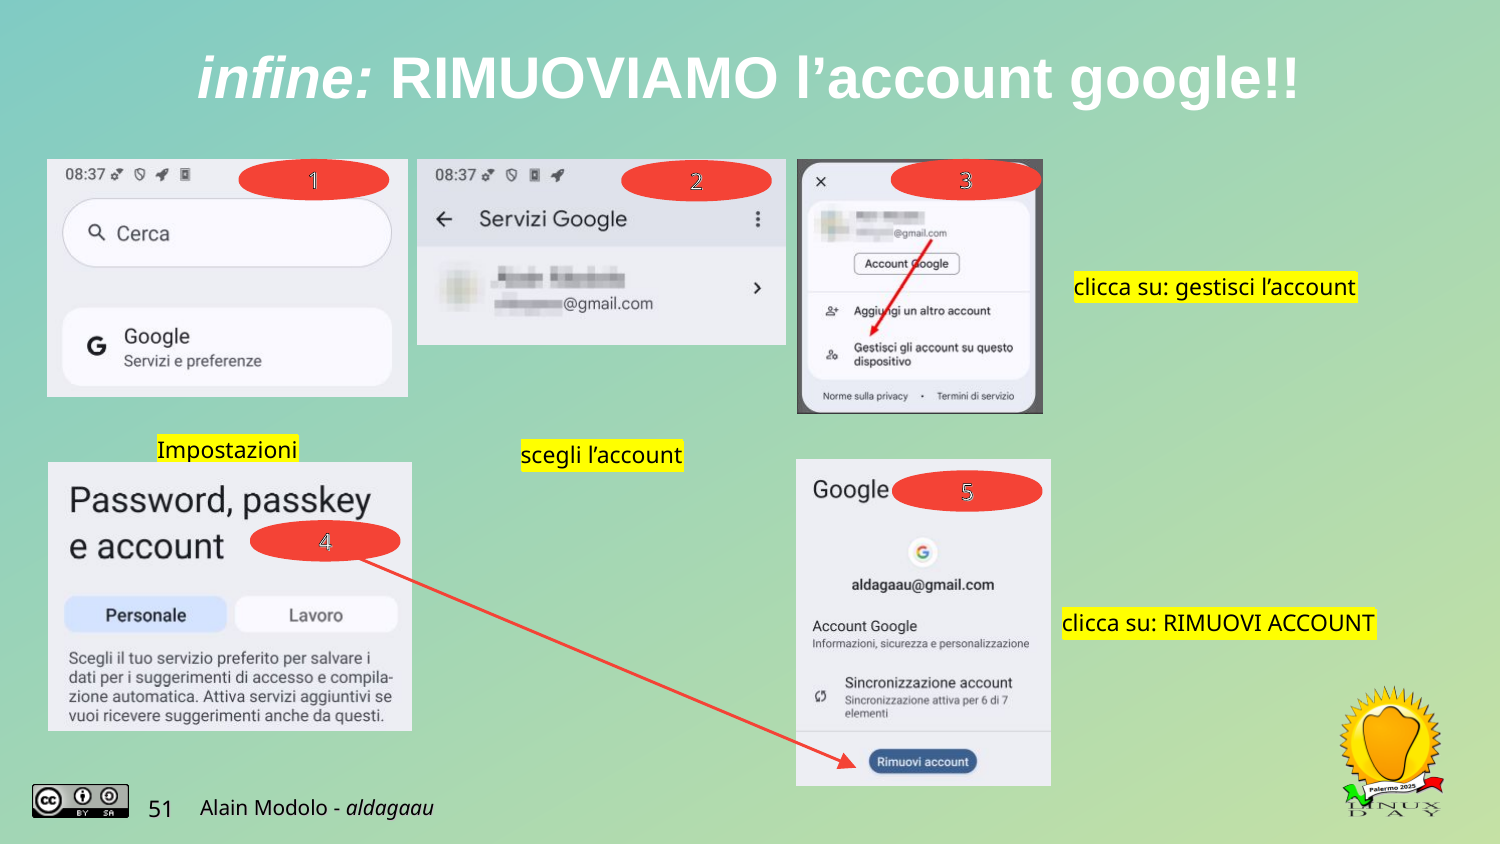

# infine: RIMUOVIAMO l’account google!!
Impostazioni
scegli l’account
								clicca su: gestisci l’account
1
3
2
								clicca su: RIMUOVI ACCOUNT
5
4